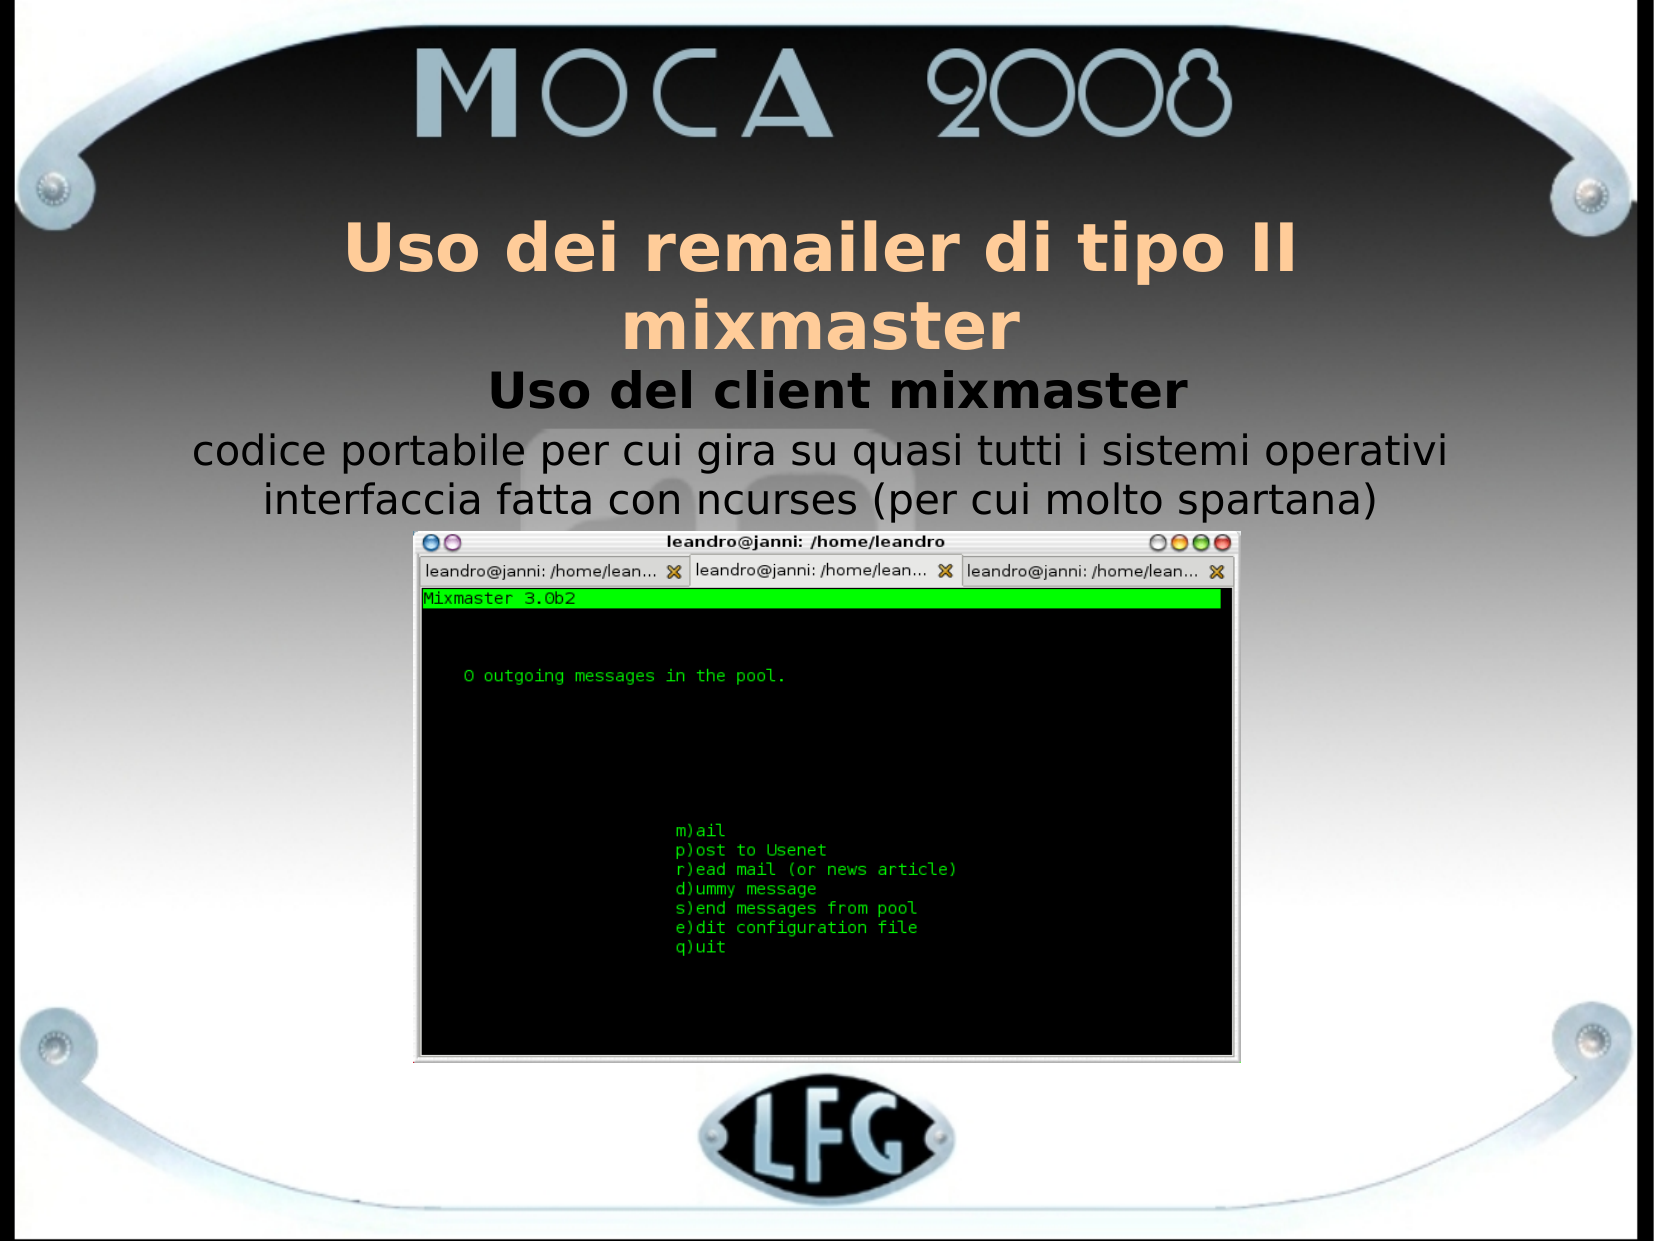

# Uso dei remailer di tipo II mixmaster
Uso del client mixmaster
codice portabile per cui gira su quasi tutti i sistemi operativi
interfaccia fatta con ncurses (per cui molto spartana)